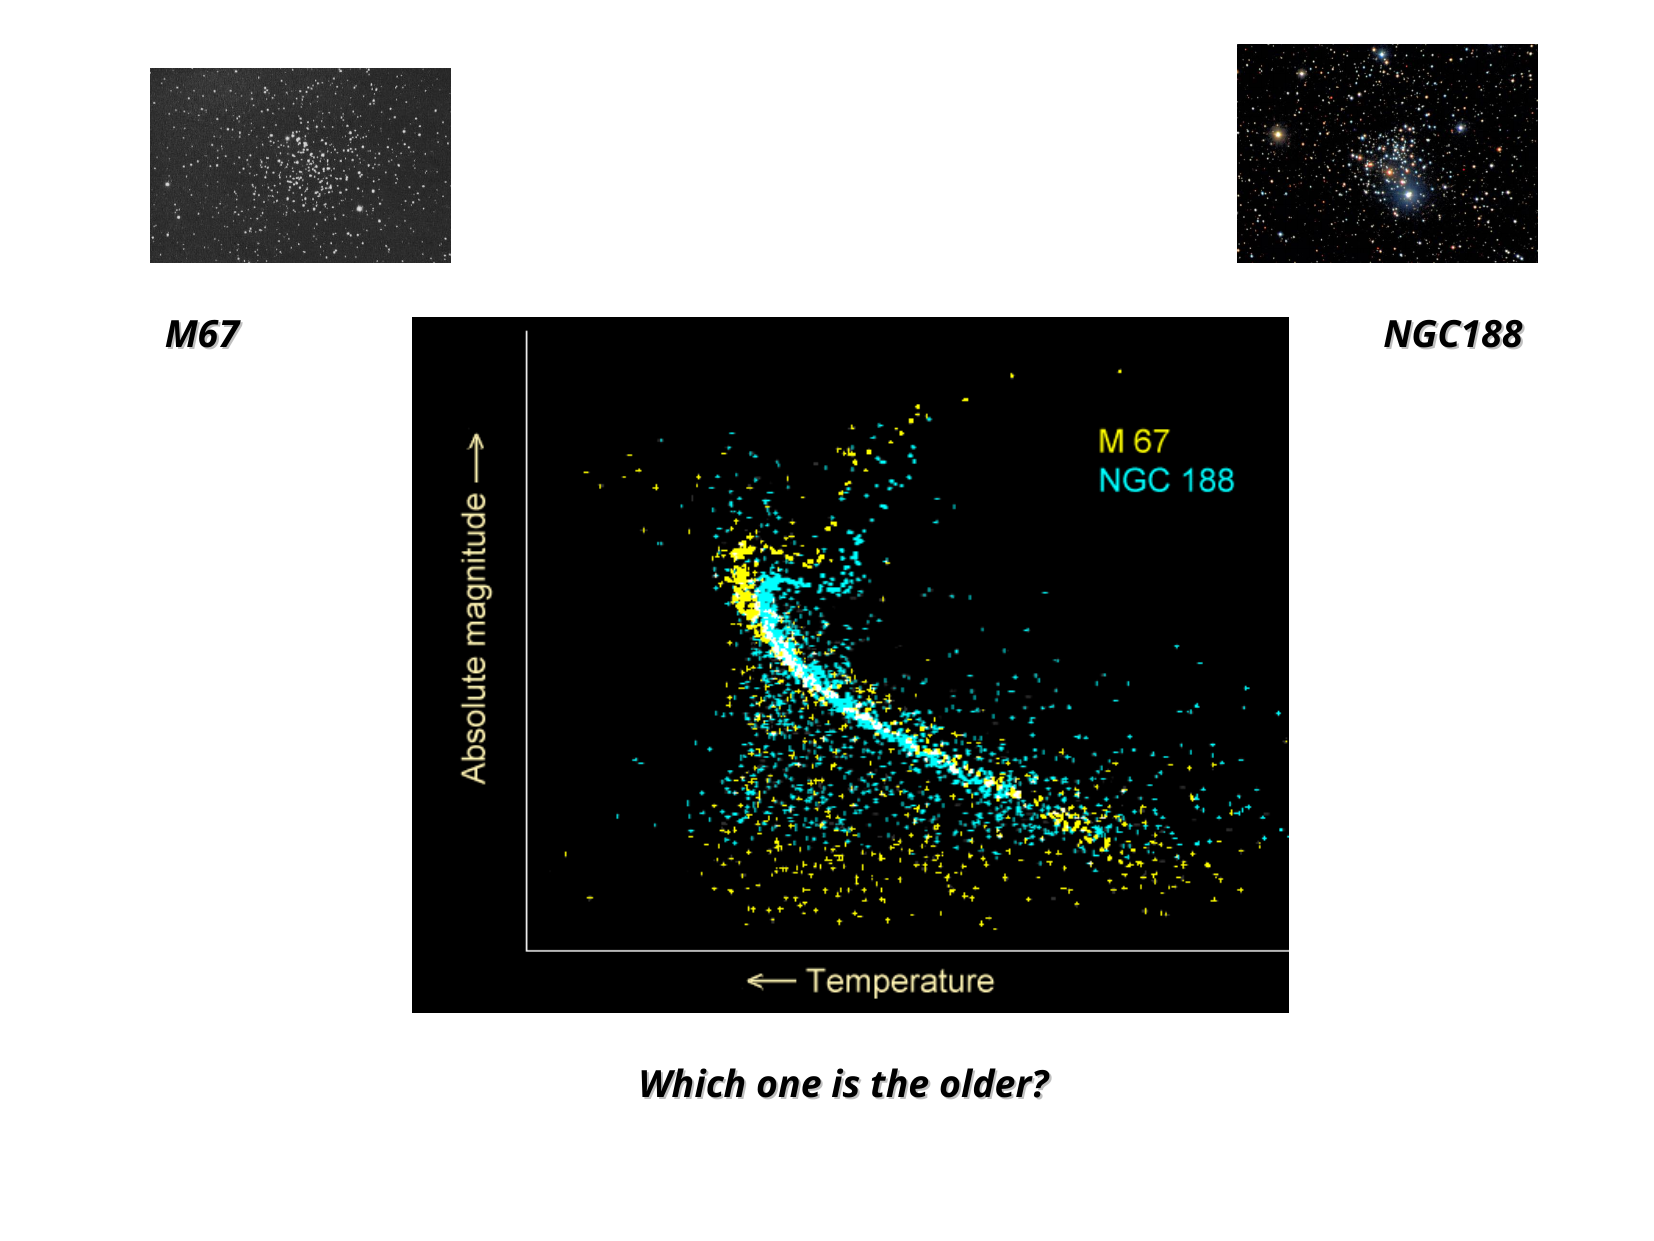

M67
NGC188
Which one is the older?